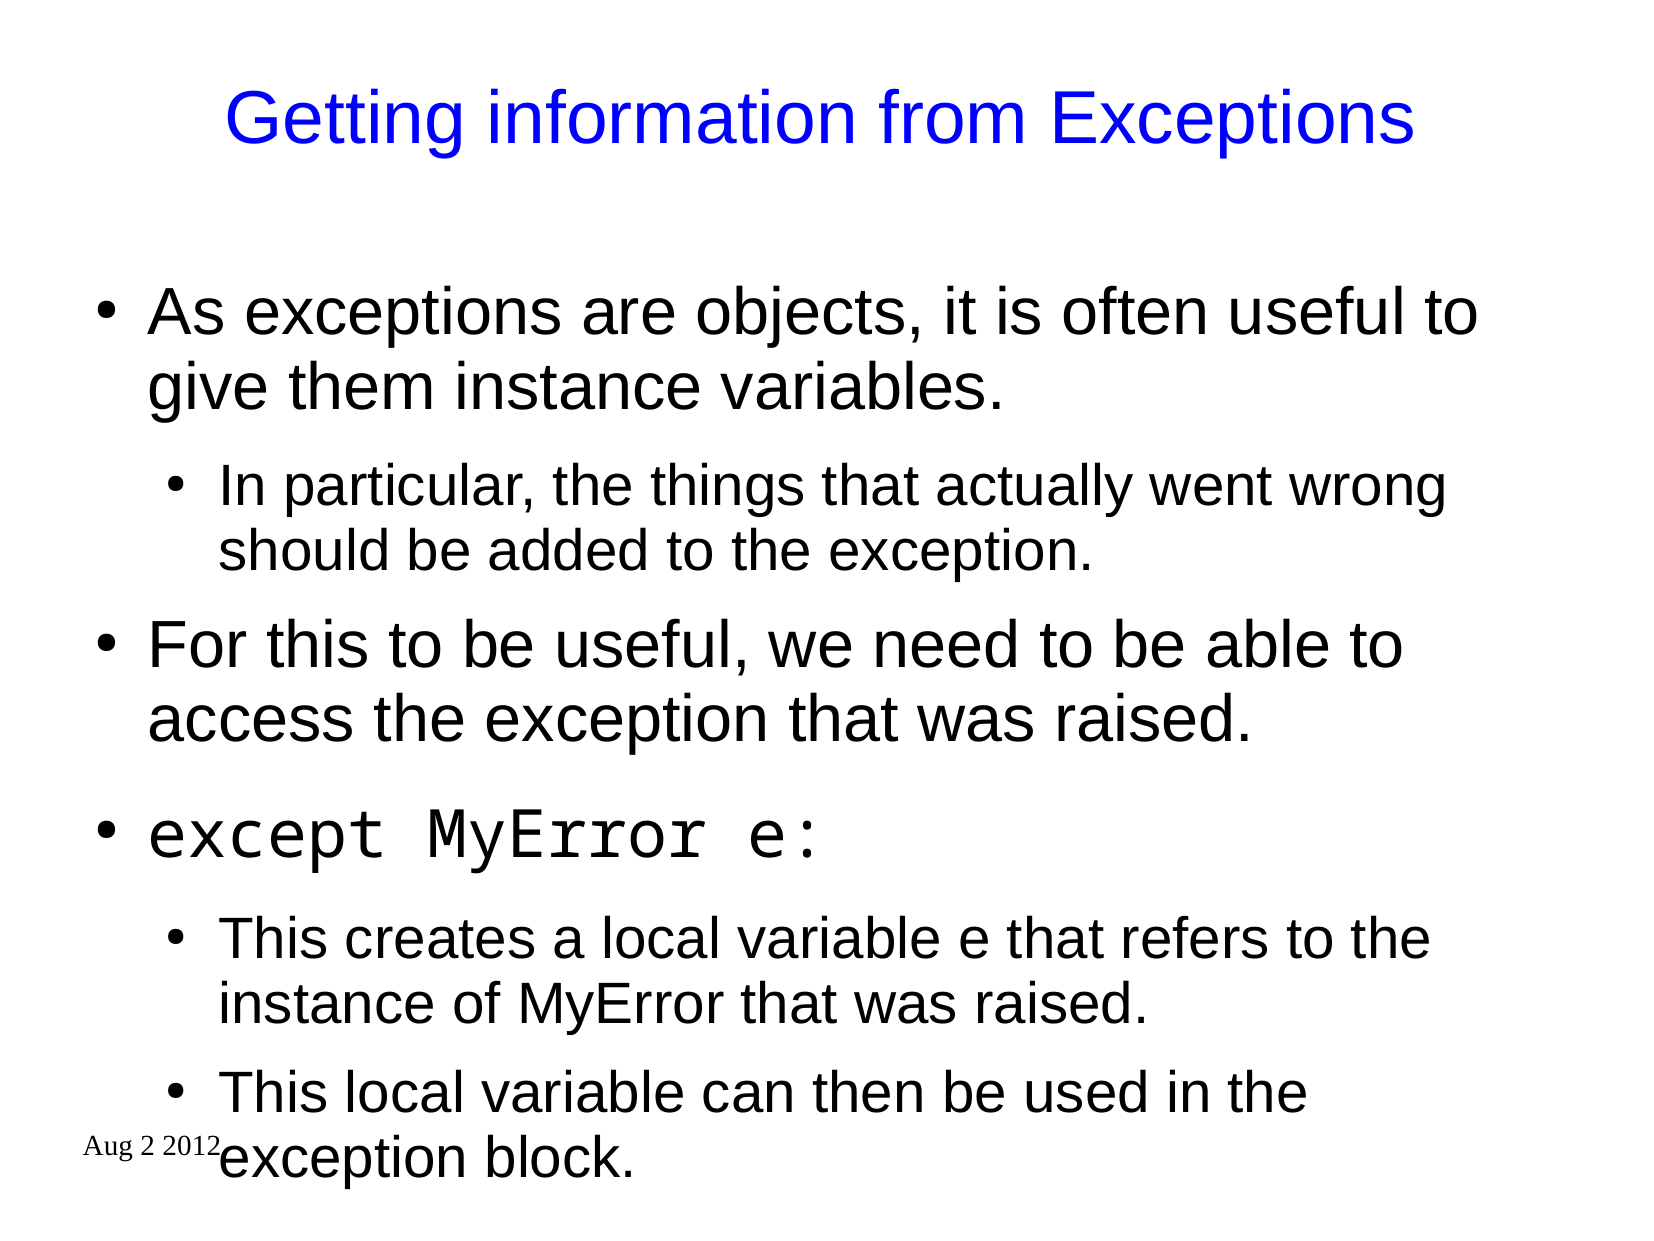

# Getting information from Exceptions
As exceptions are objects, it is often useful to give them instance variables.
In particular, the things that actually went wrong should be added to the exception.
For this to be useful, we need to be able to access the exception that was raised.
except MyError e:
This creates a local variable e that refers to the instance of MyError that was raised.
This local variable can then be used in the exception block.
Aug 2 2012